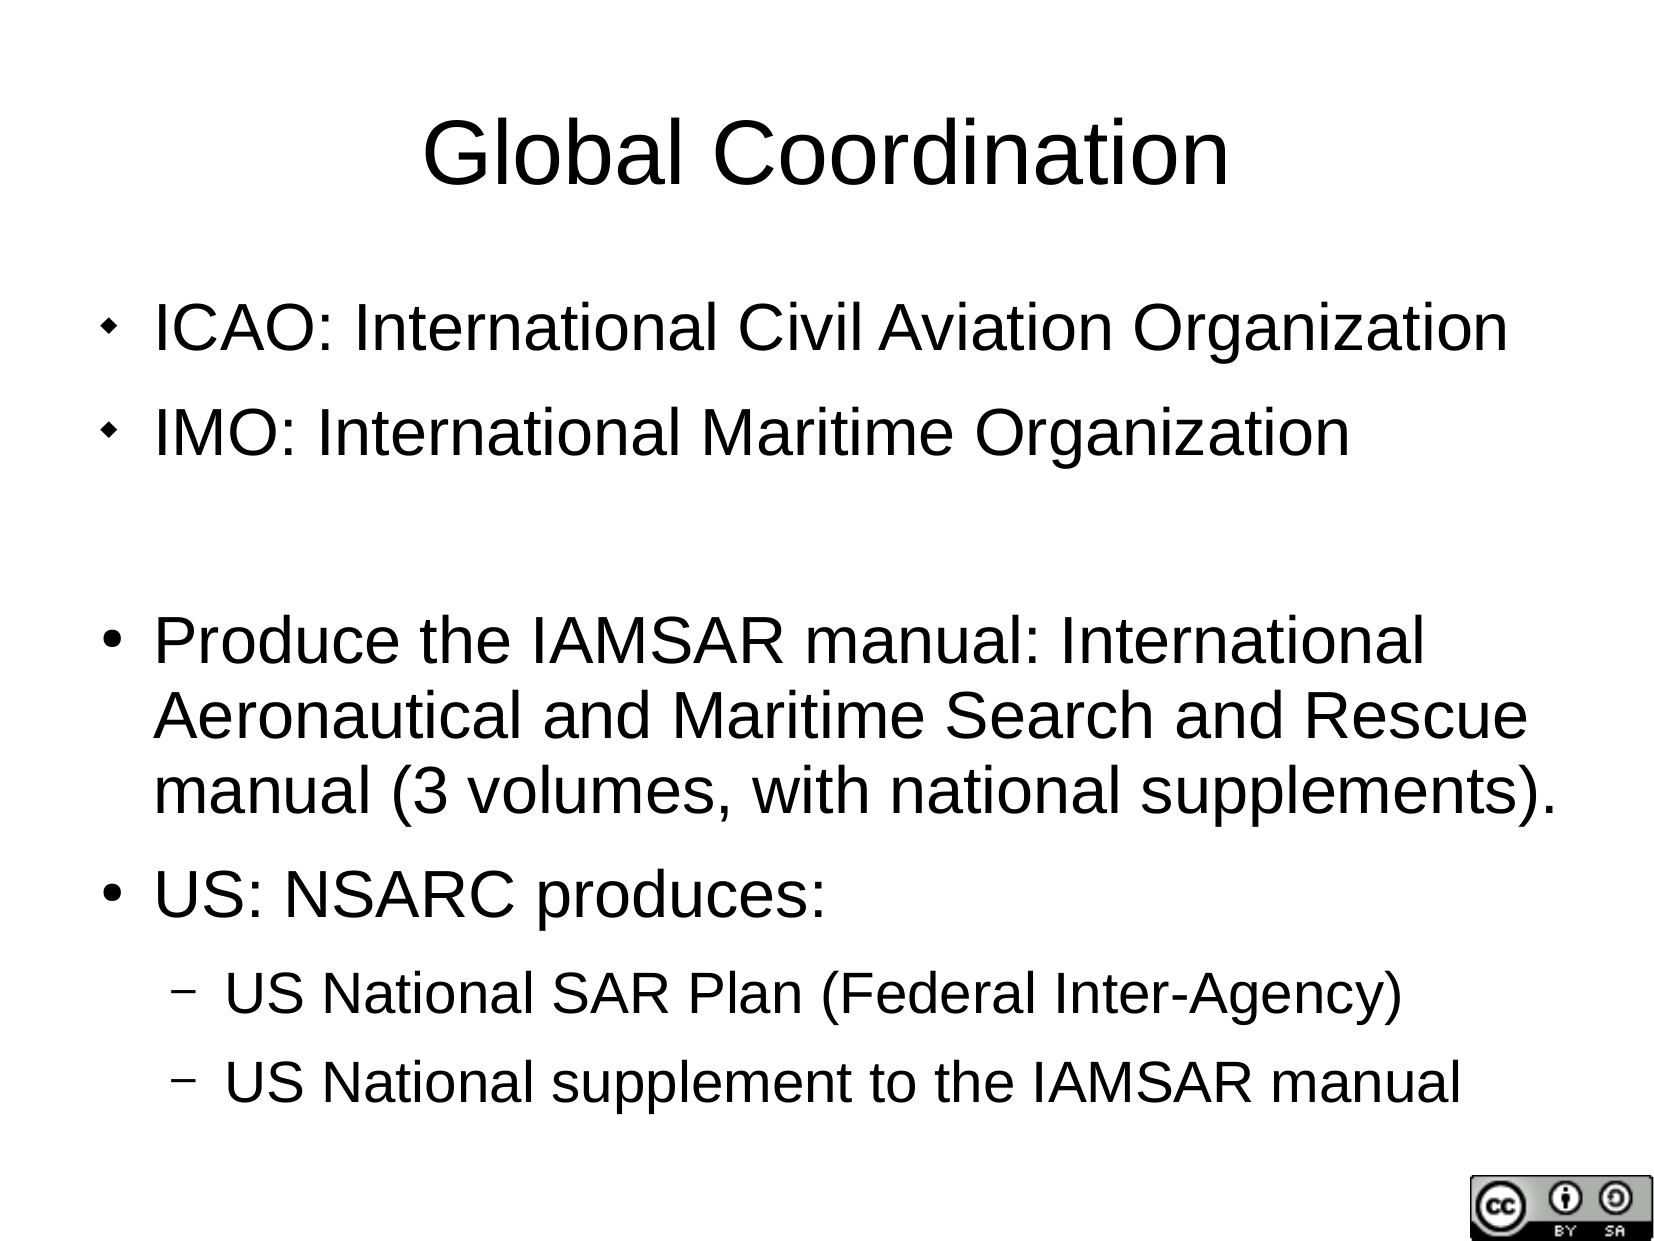

# Global Coordination
ICAO: International Civil Aviation Organization
IMO: International Maritime Organization
Produce the IAMSAR manual: International Aeronautical and Maritime Search and Rescue manual (3 volumes, with national supplements).
US: NSARC produces:
US National SAR Plan (Federal Inter-Agency)
US National supplement to the IAMSAR manual